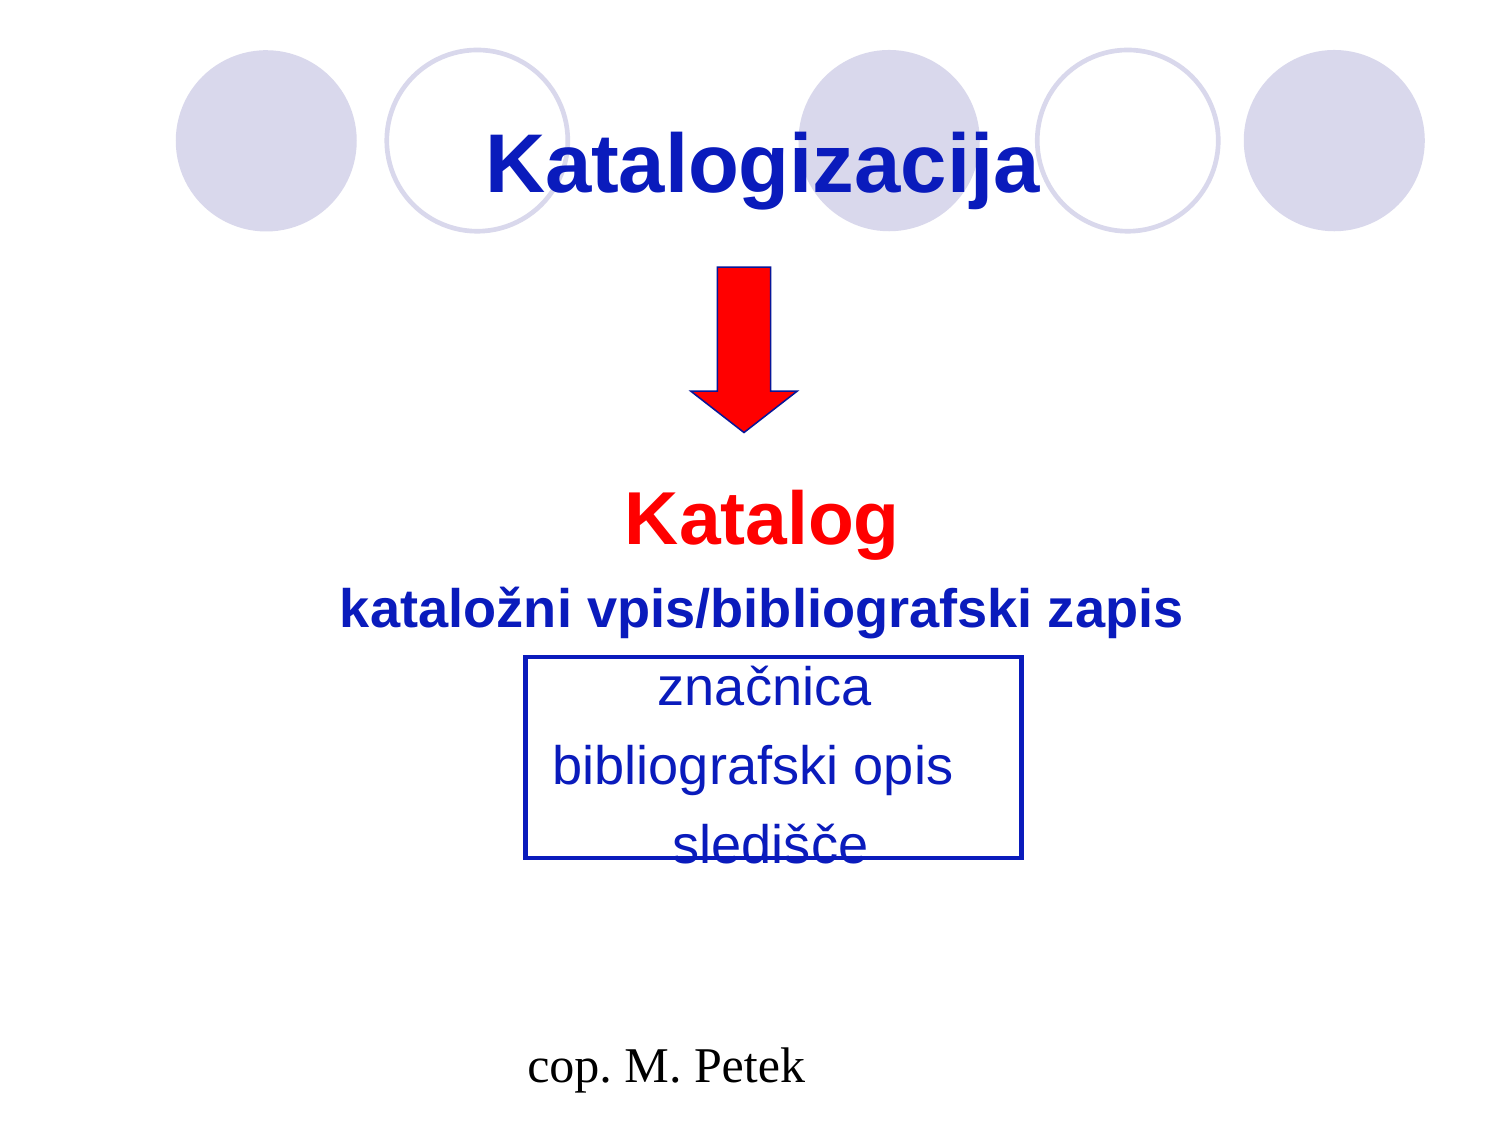

# Katalogizacija
Katalog
kataložni vpis/bibliografski zapis
				 značnica
			 bibliografski opis
				 sledišče
cop. M. Petek